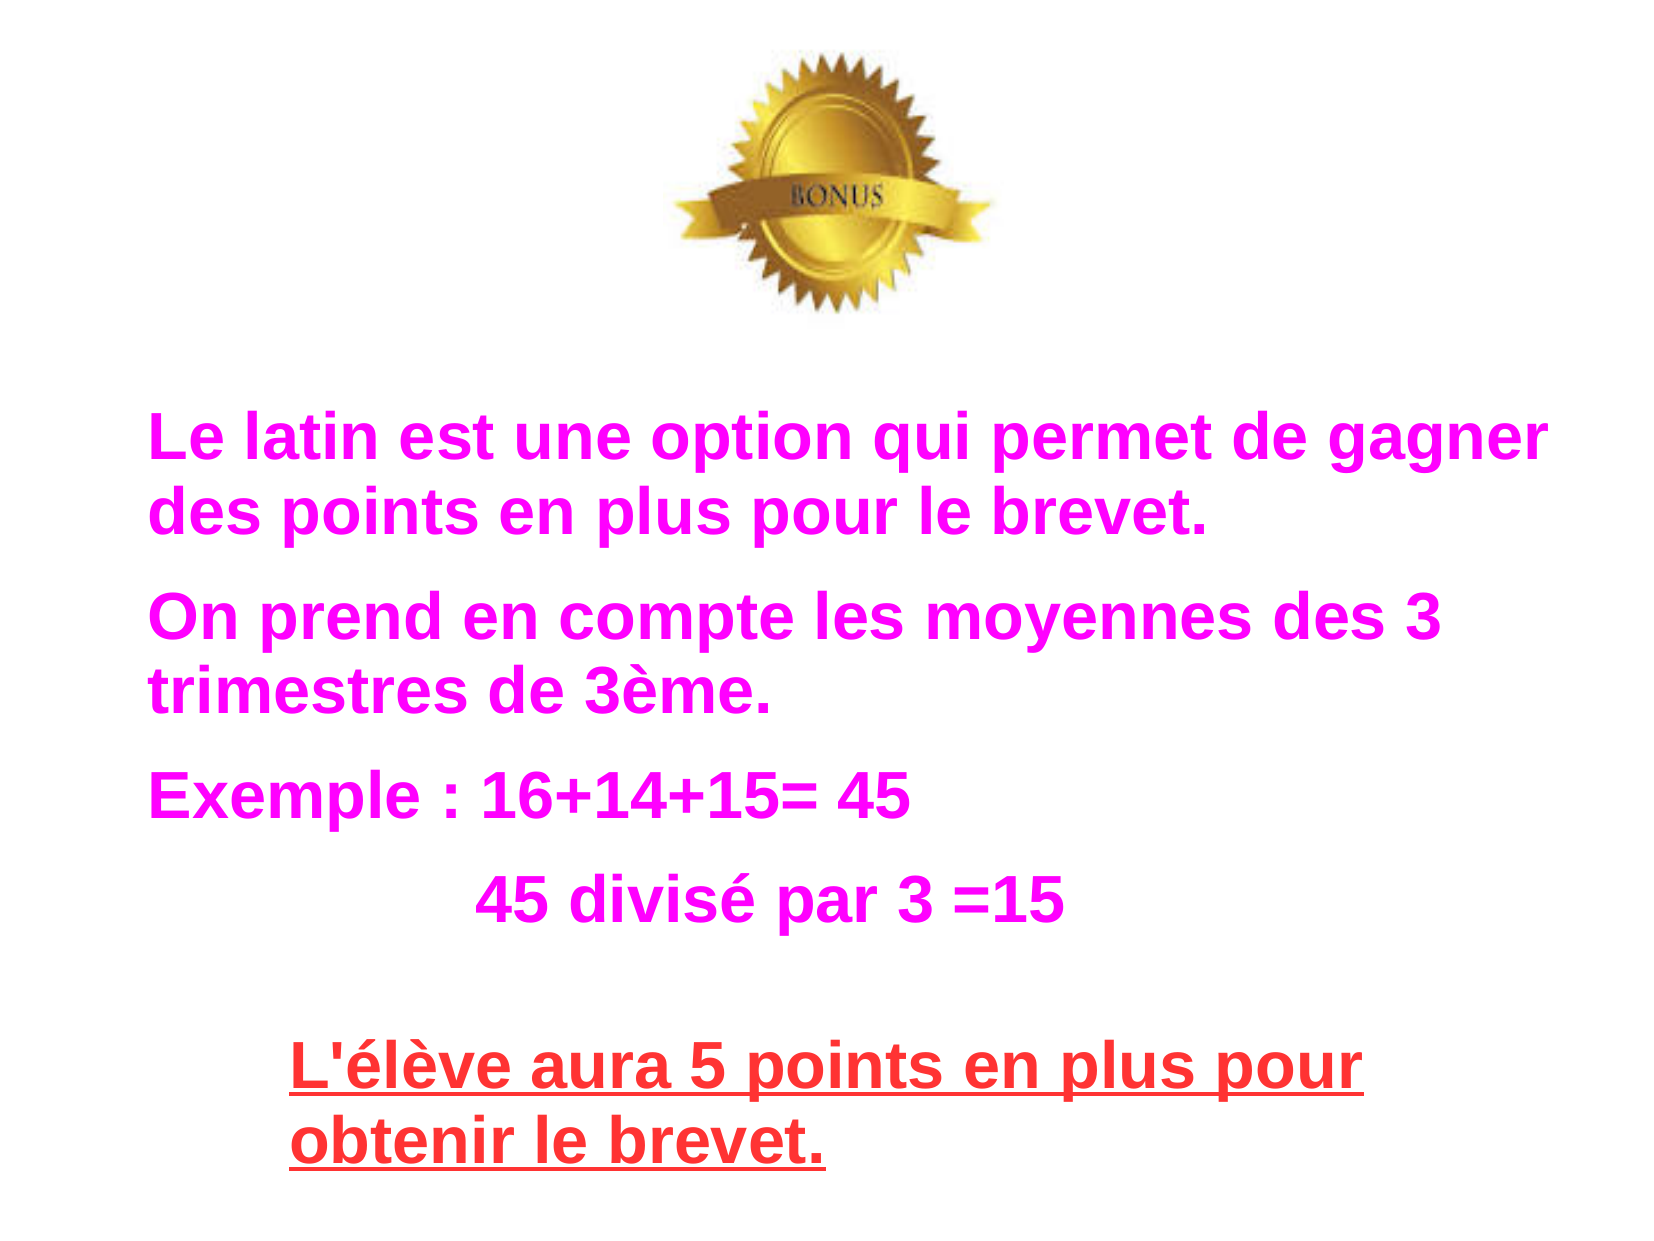

#
Le latin est une option qui permet de gagner des points en plus pour le brevet.
On prend en compte les moyennes des 3 trimestres de 3ème.
Exemple : 16+14+15= 45
 45 divisé par 3 =15
L'élève aura 5 points en plus pour obtenir le brevet.